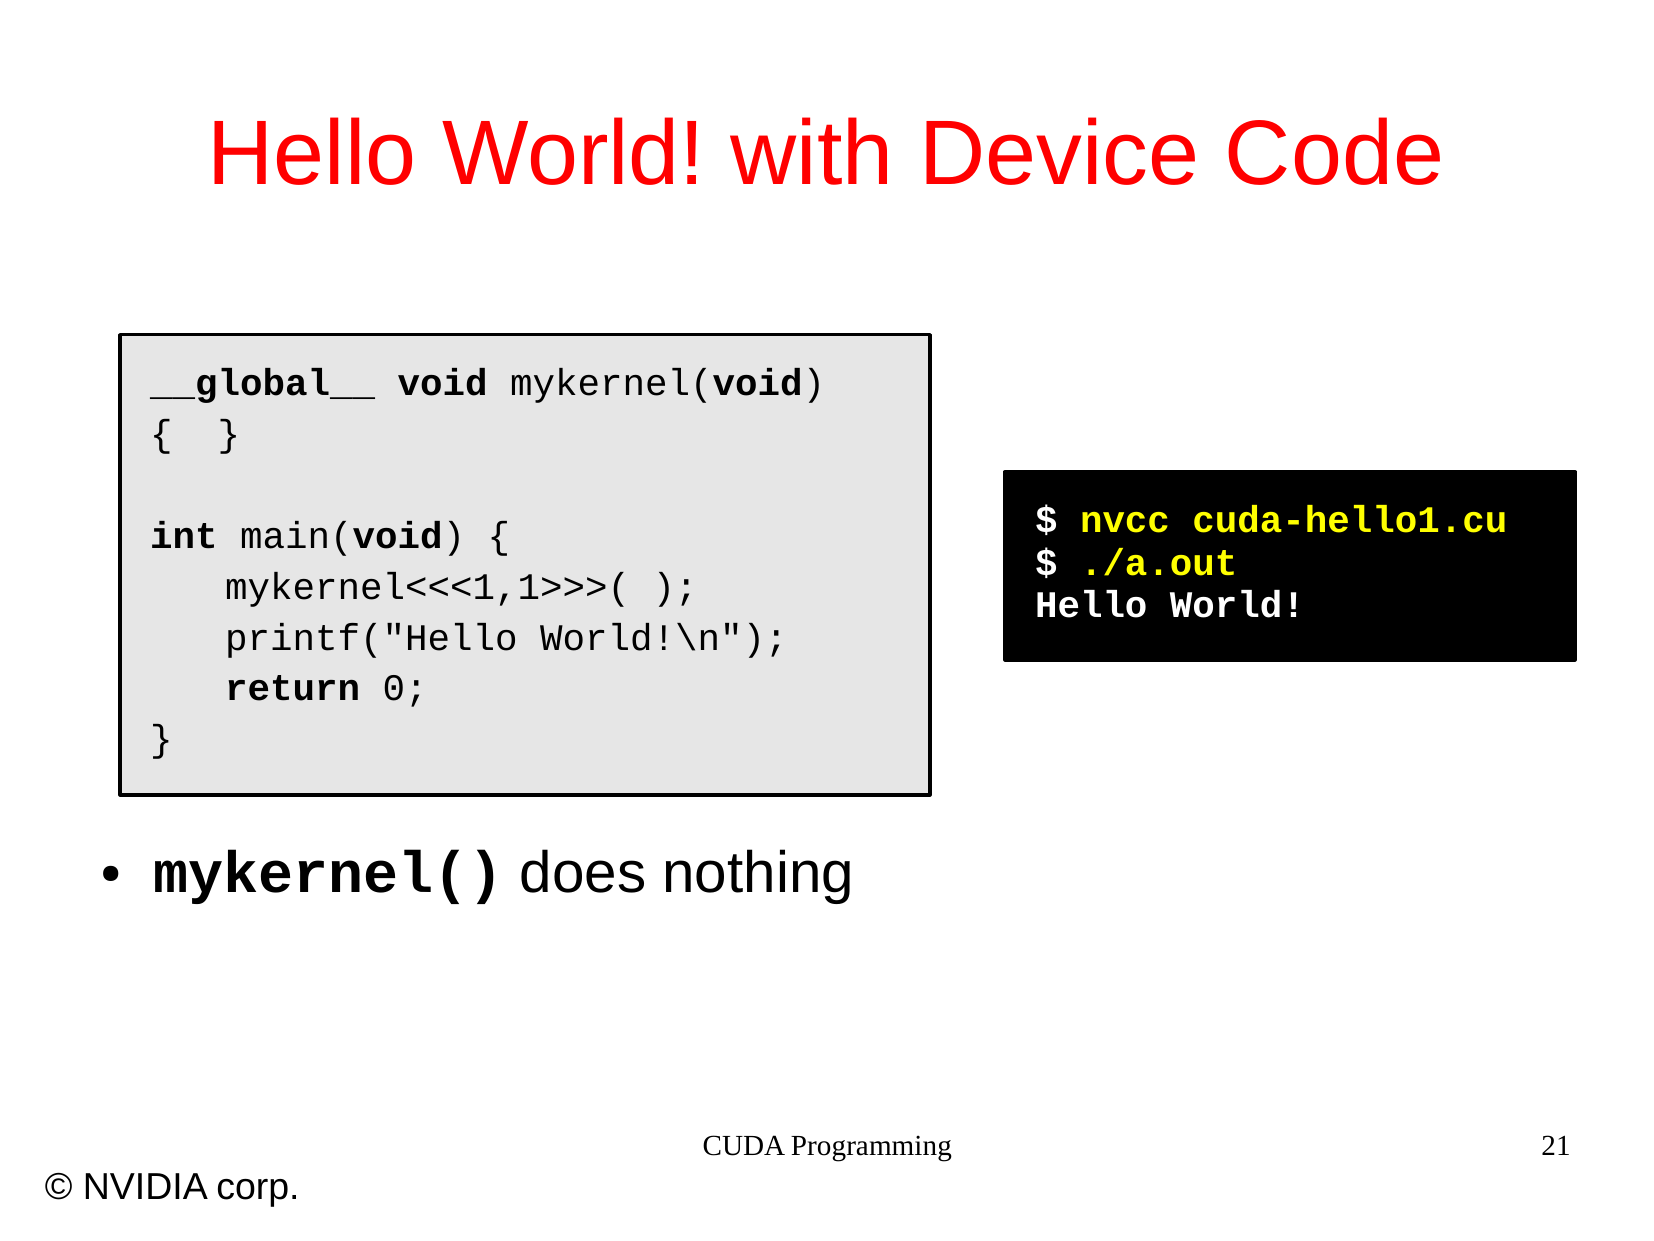

# Hello World! with Device Code
__global__ void mykernel(void)
{ }
int main(void) {
	mykernel<<<1,1>>>( );
	printf("Hello World!\n");
	return 0;
}
$ nvcc cuda-hello1.cu
$ ./a.out
Hello World!
mykernel() does nothing
CUDA Programming
21
© NVIDIA corp.